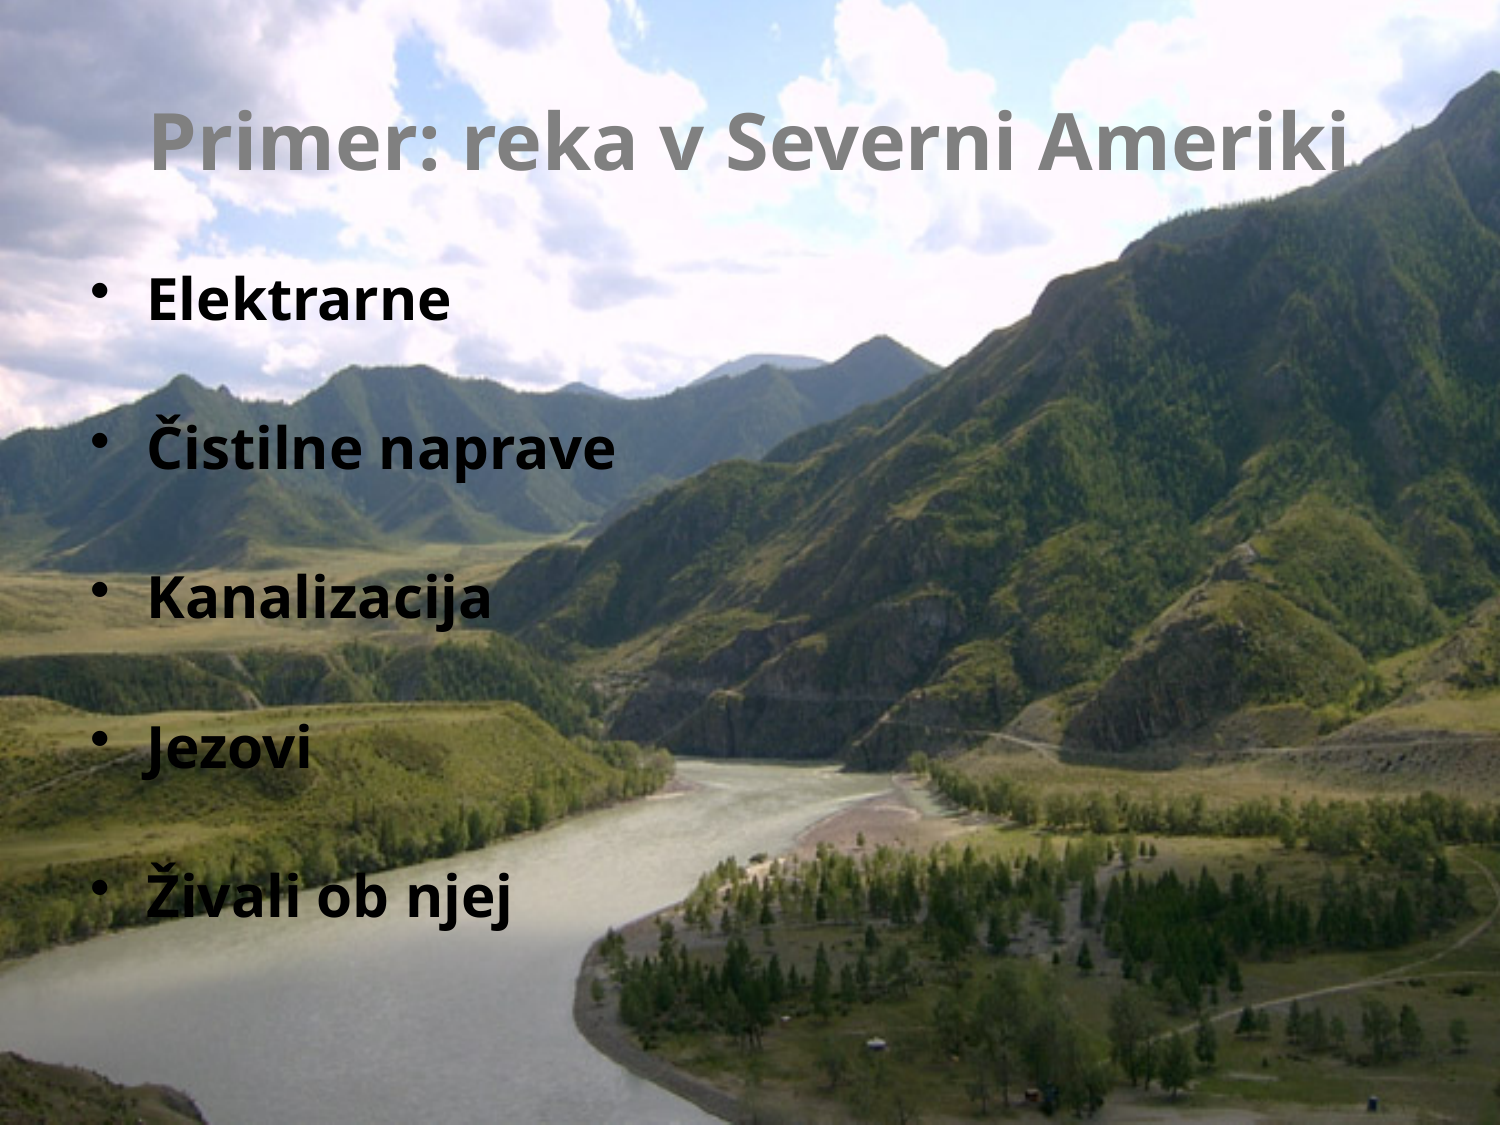

# Primer: reka v Severni Ameriki
Elektrarne
Čistilne naprave
Kanalizacija
Jezovi
Živali ob njej